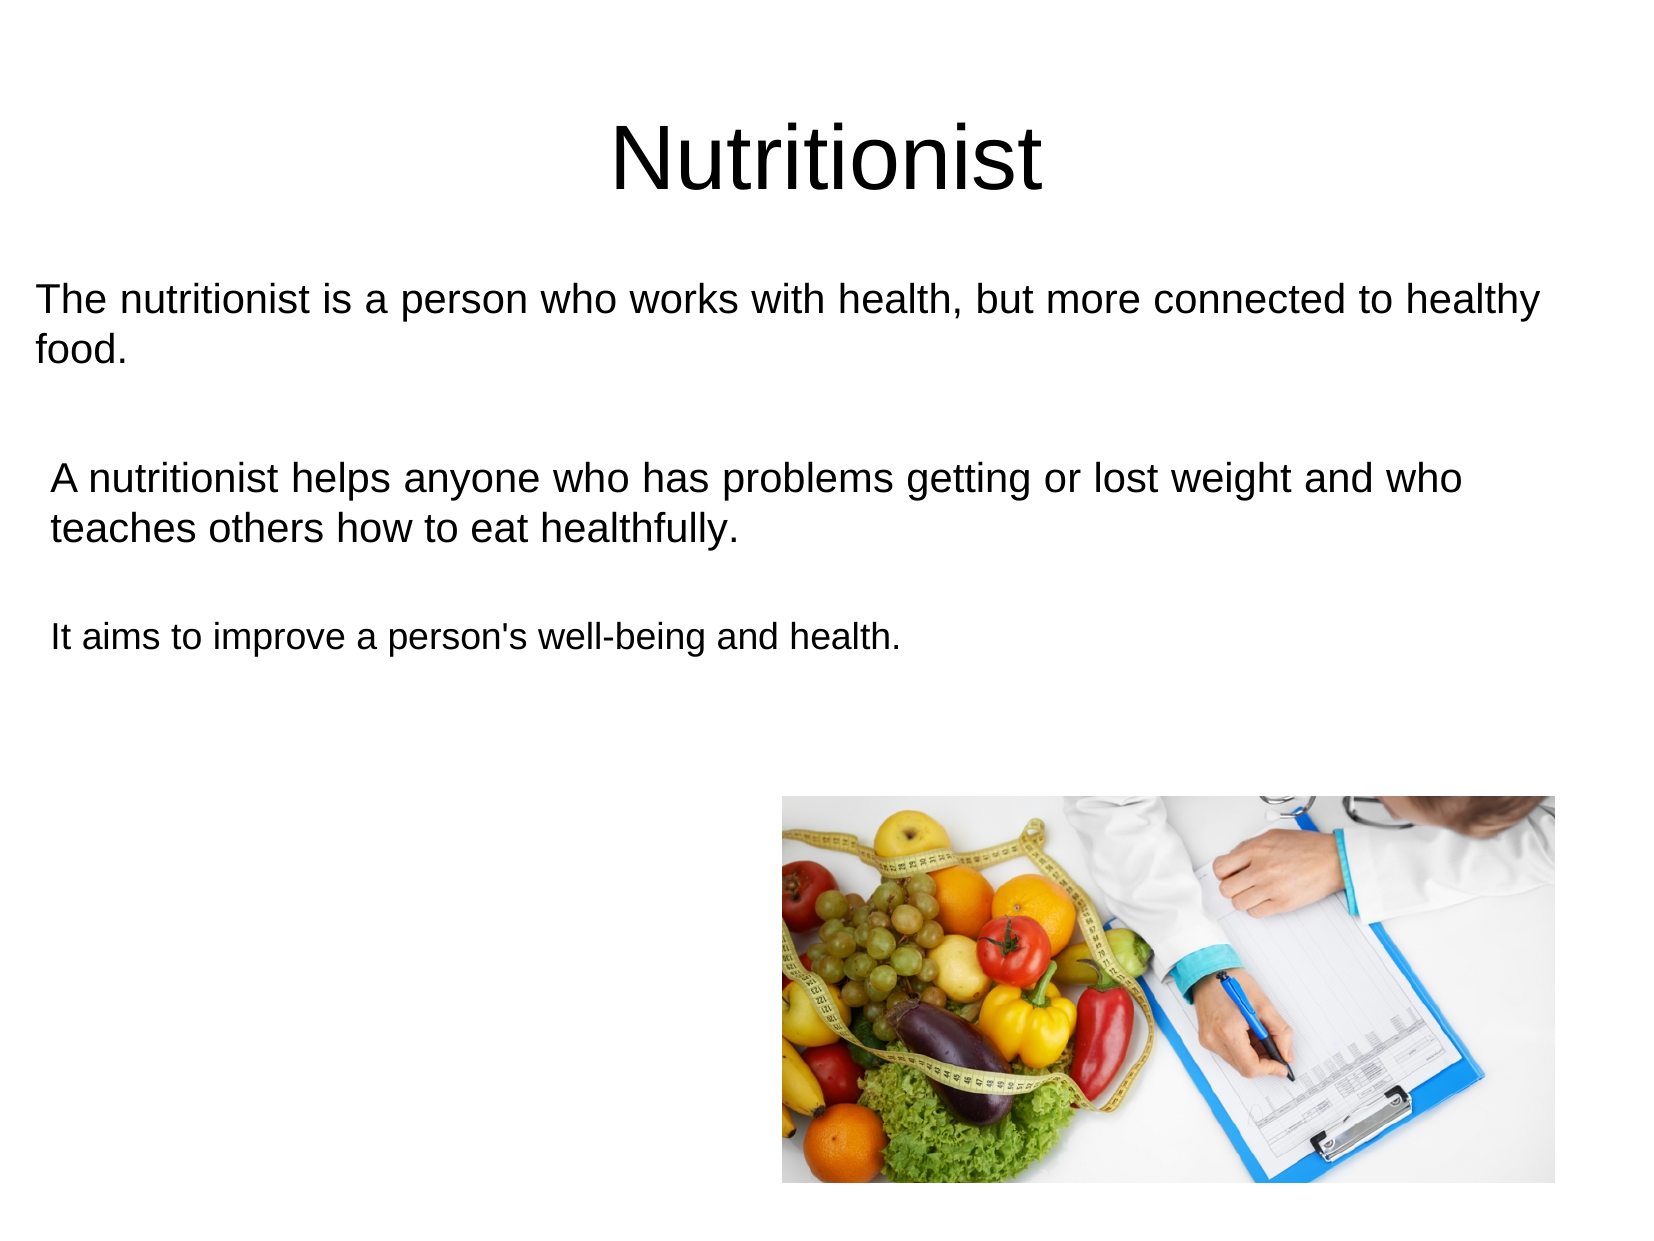

# Nutritionist
The nutritionist is a person who works with health, but more connected to healthy food.
A nutritionist helps anyone who has problems getting or lost weight and who teaches others how to eat healthfully.
It aims to improve a person's well-being and health.